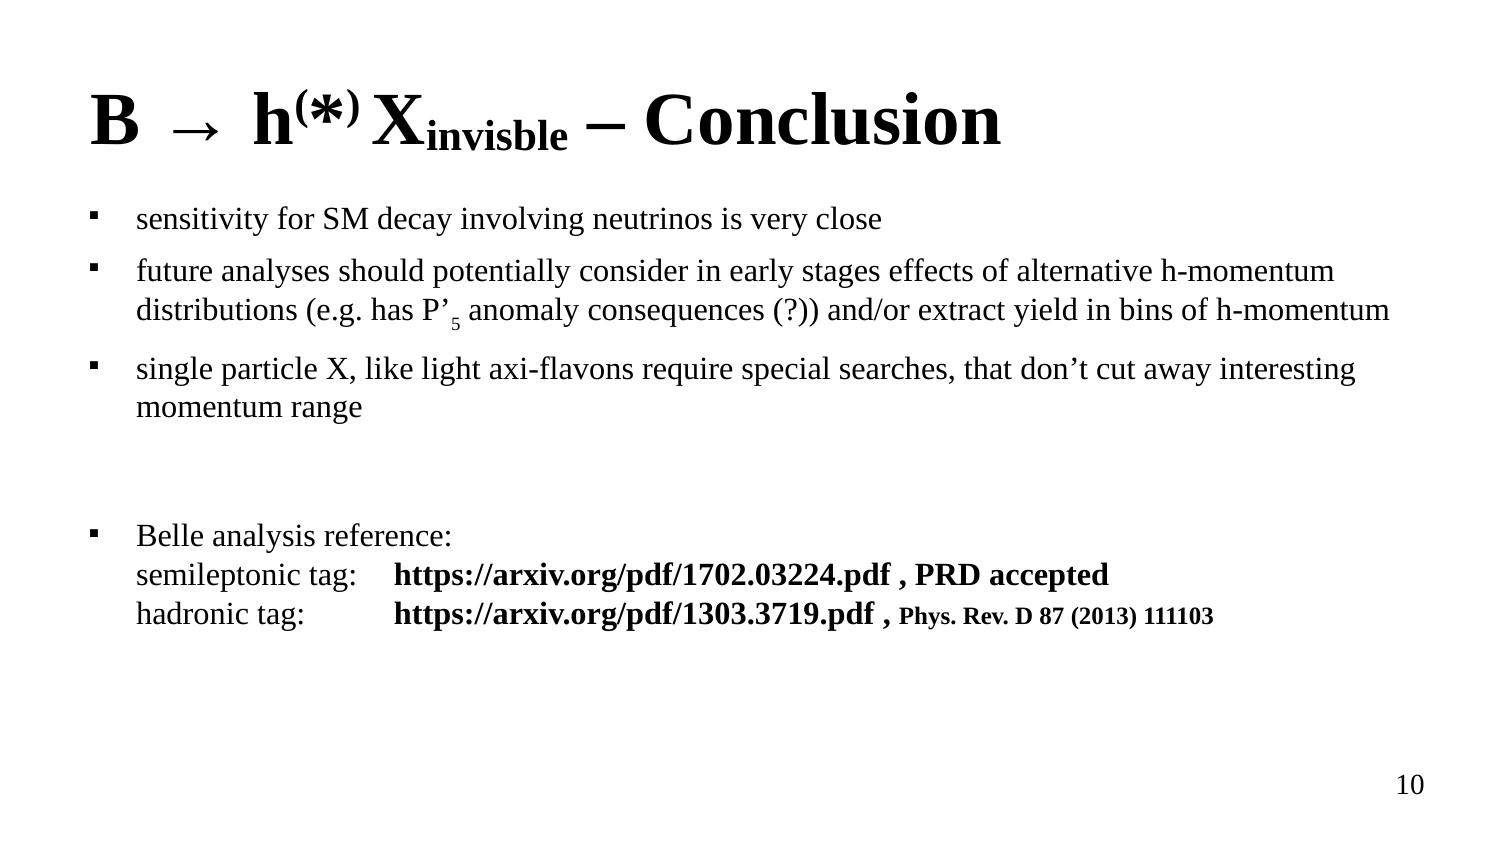

# B → h(*) Xinvisble – Conclusion
sensitivity for SM decay involving neutrinos is very close
future analyses should potentially consider in early stages effects of alternative h-momentum distributions (e.g. has P’5 anomaly consequences (?)) and/or extract yield in bins of h-momentum
single particle X, like light axi-flavons require special searches, that don’t cut away interesting momentum range
Belle analysis reference:
semileptonic tag: 	https://arxiv.org/pdf/1702.03224.pdf , PRD accepted
hadronic tag:					 	https://arxiv.org/pdf/1303.3719.pdf , Phys. Rev. D 87 (2013) 111103
10